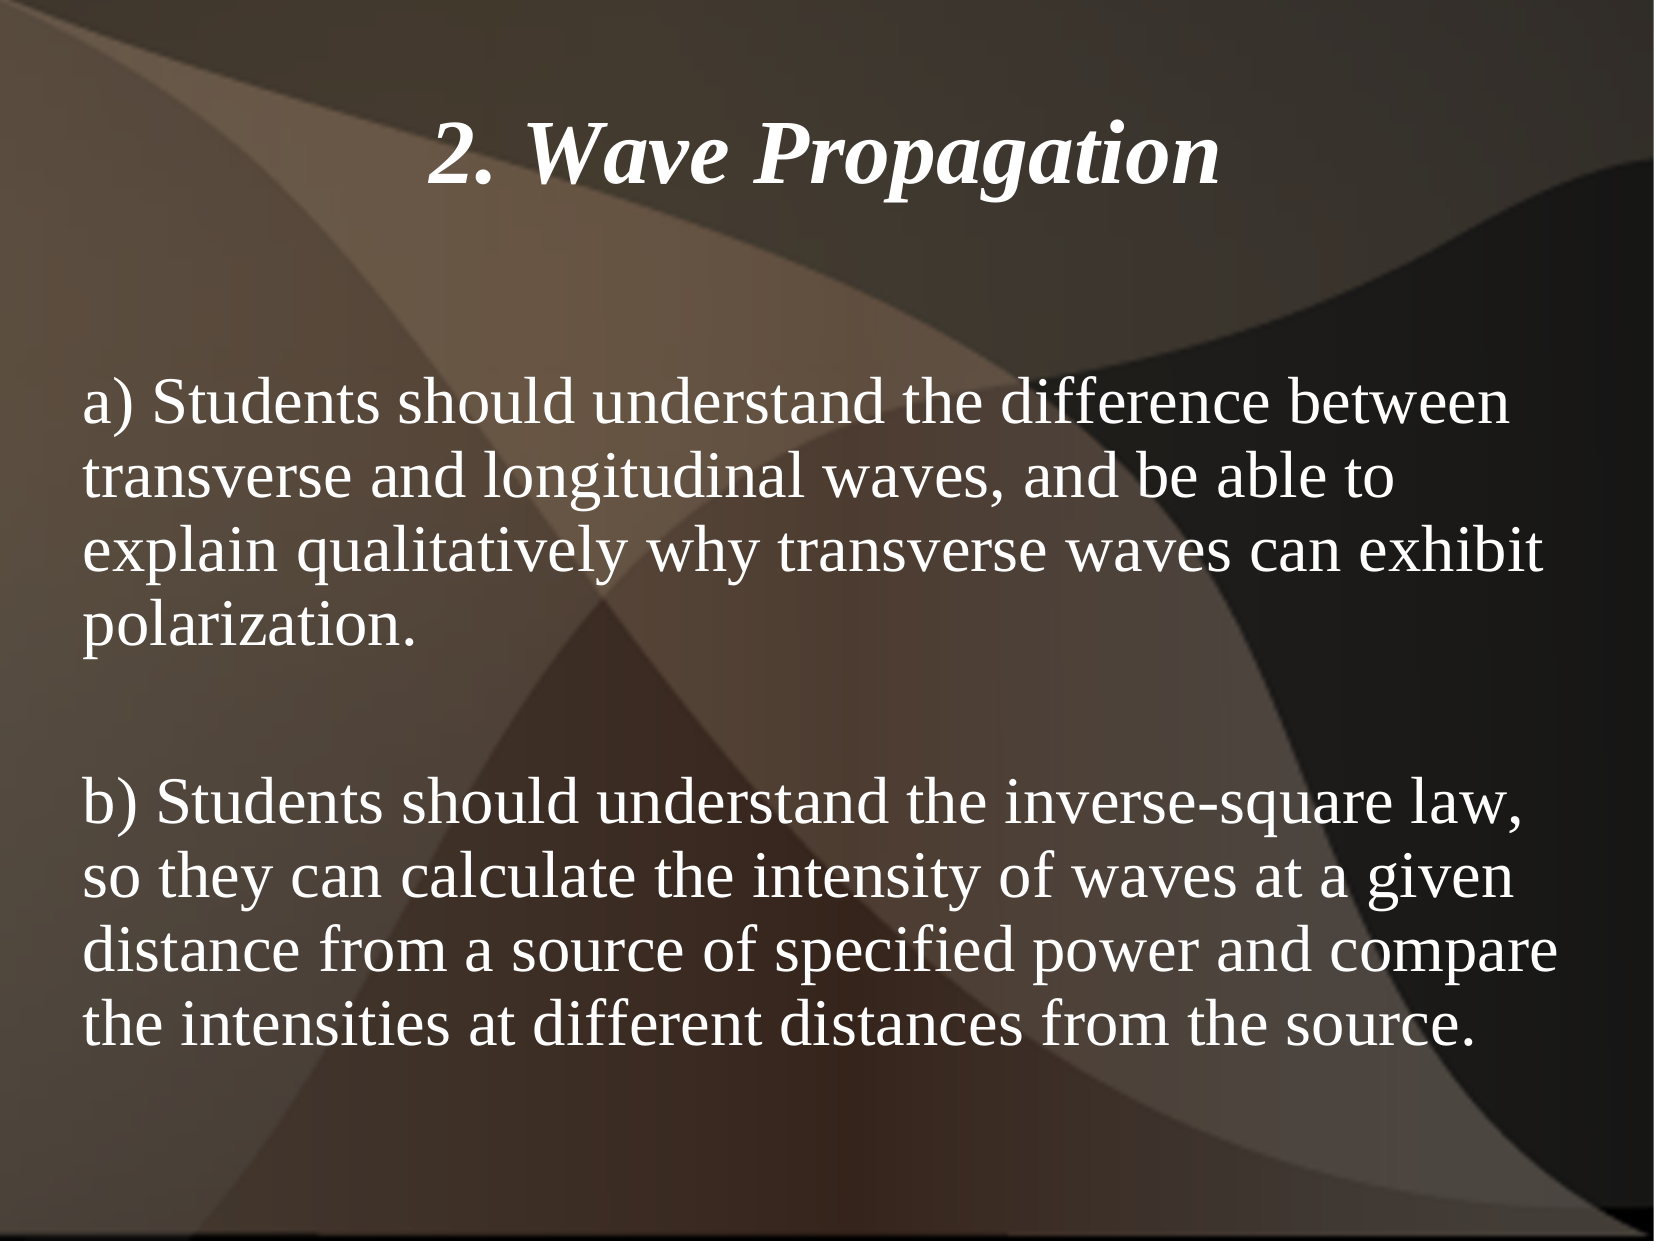

# 2. Wave Propagation
a) Students should understand the difference between transverse and longitudinal waves, and be able to explain qualitatively why transverse waves can exhibit polarization.
b) Students should understand the inverse-square law, so they can calculate the intensity of waves at a given distance from a source of specified power and compare the intensities at different distances from the source.